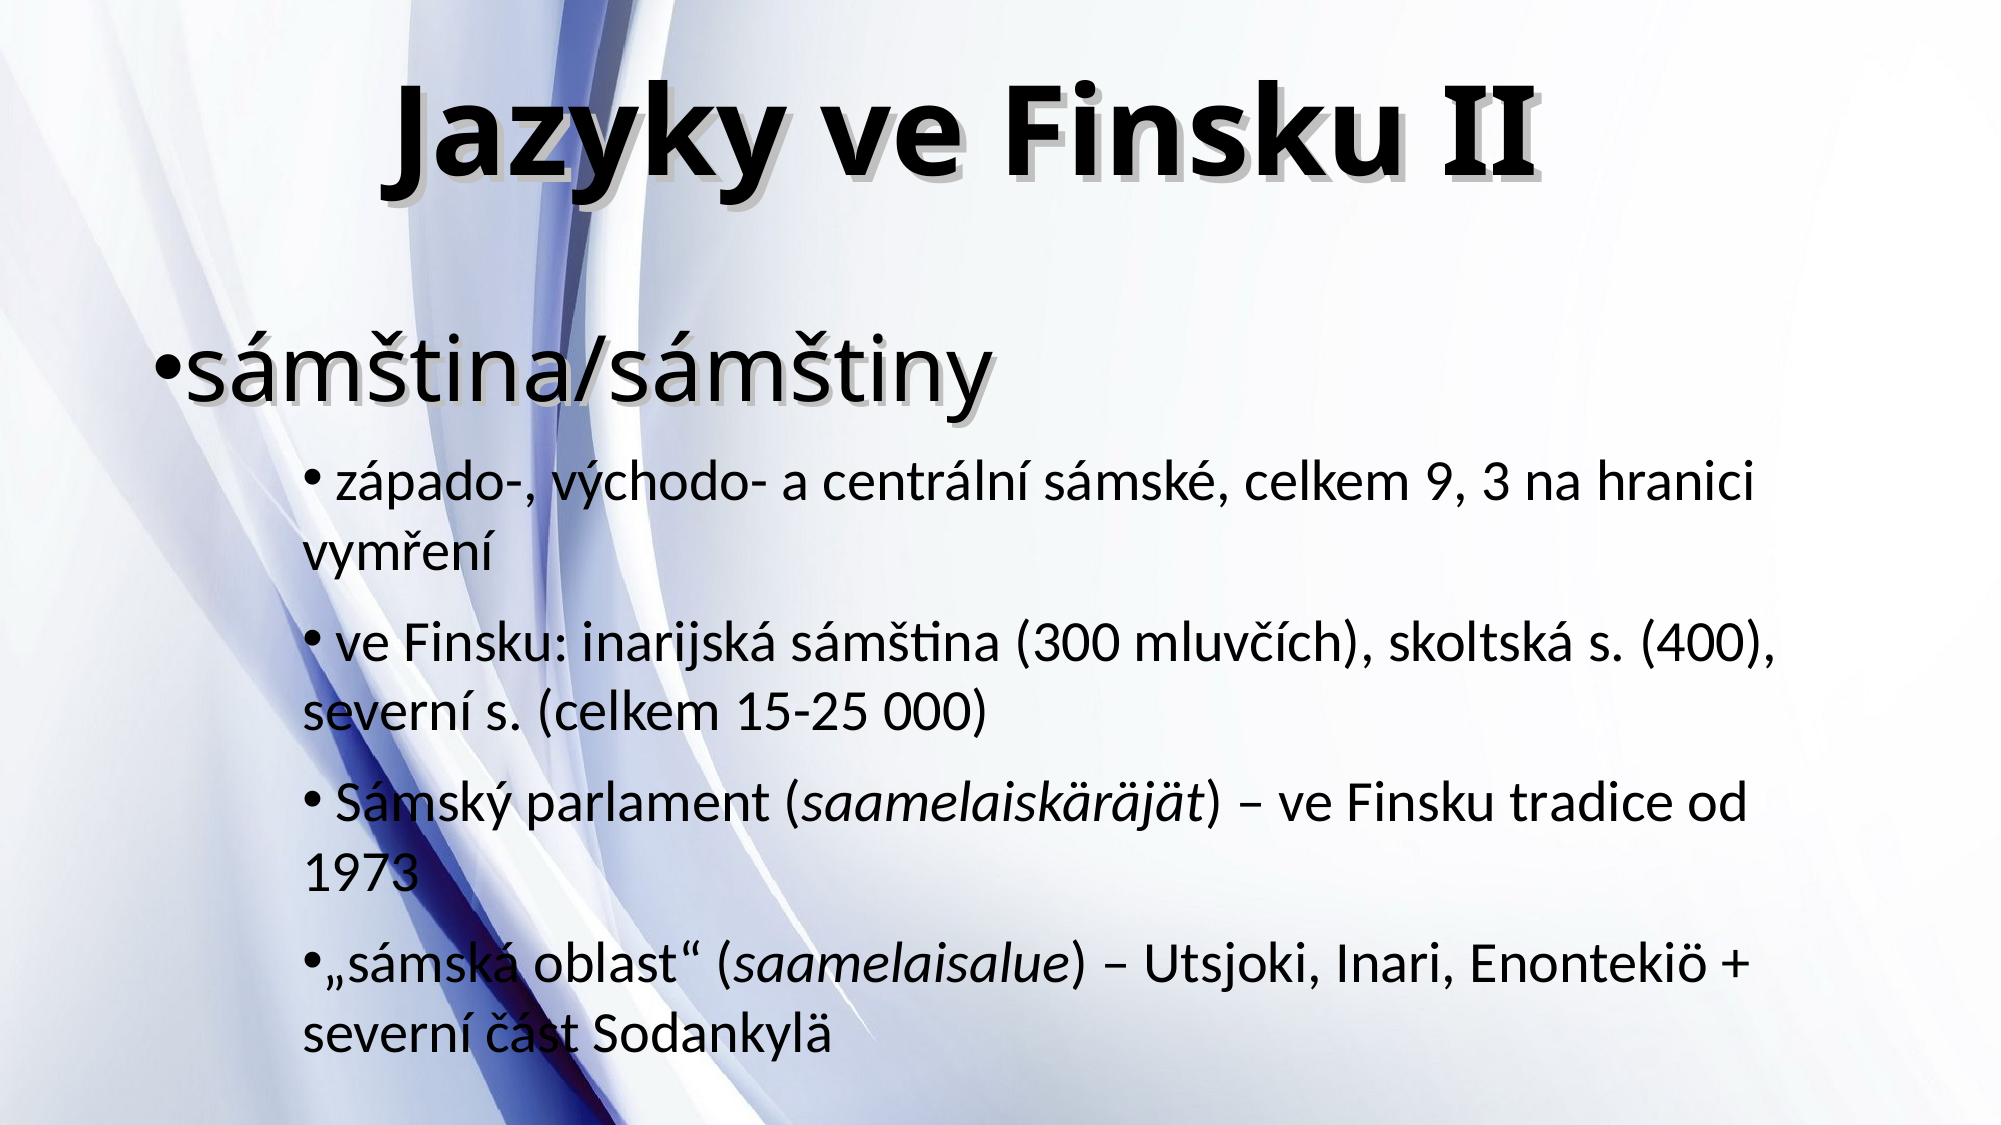

Jazyky ve Finsku II
sámština/sámštiny
 západo-, východo- a centrální sámské, celkem 9, 3 na hranici vymření
 ve Finsku: inarijská sámština (300 mluvčích), skoltská s. (400), severní s. (celkem 15-25 000)
 Sámský parlament (saamelaiskäräjät) – ve Finsku tradice od 1973
„sámská oblast“ (saamelaisalue) – Utsjoki, Inari, Enontekiö + severní část Sodankylä